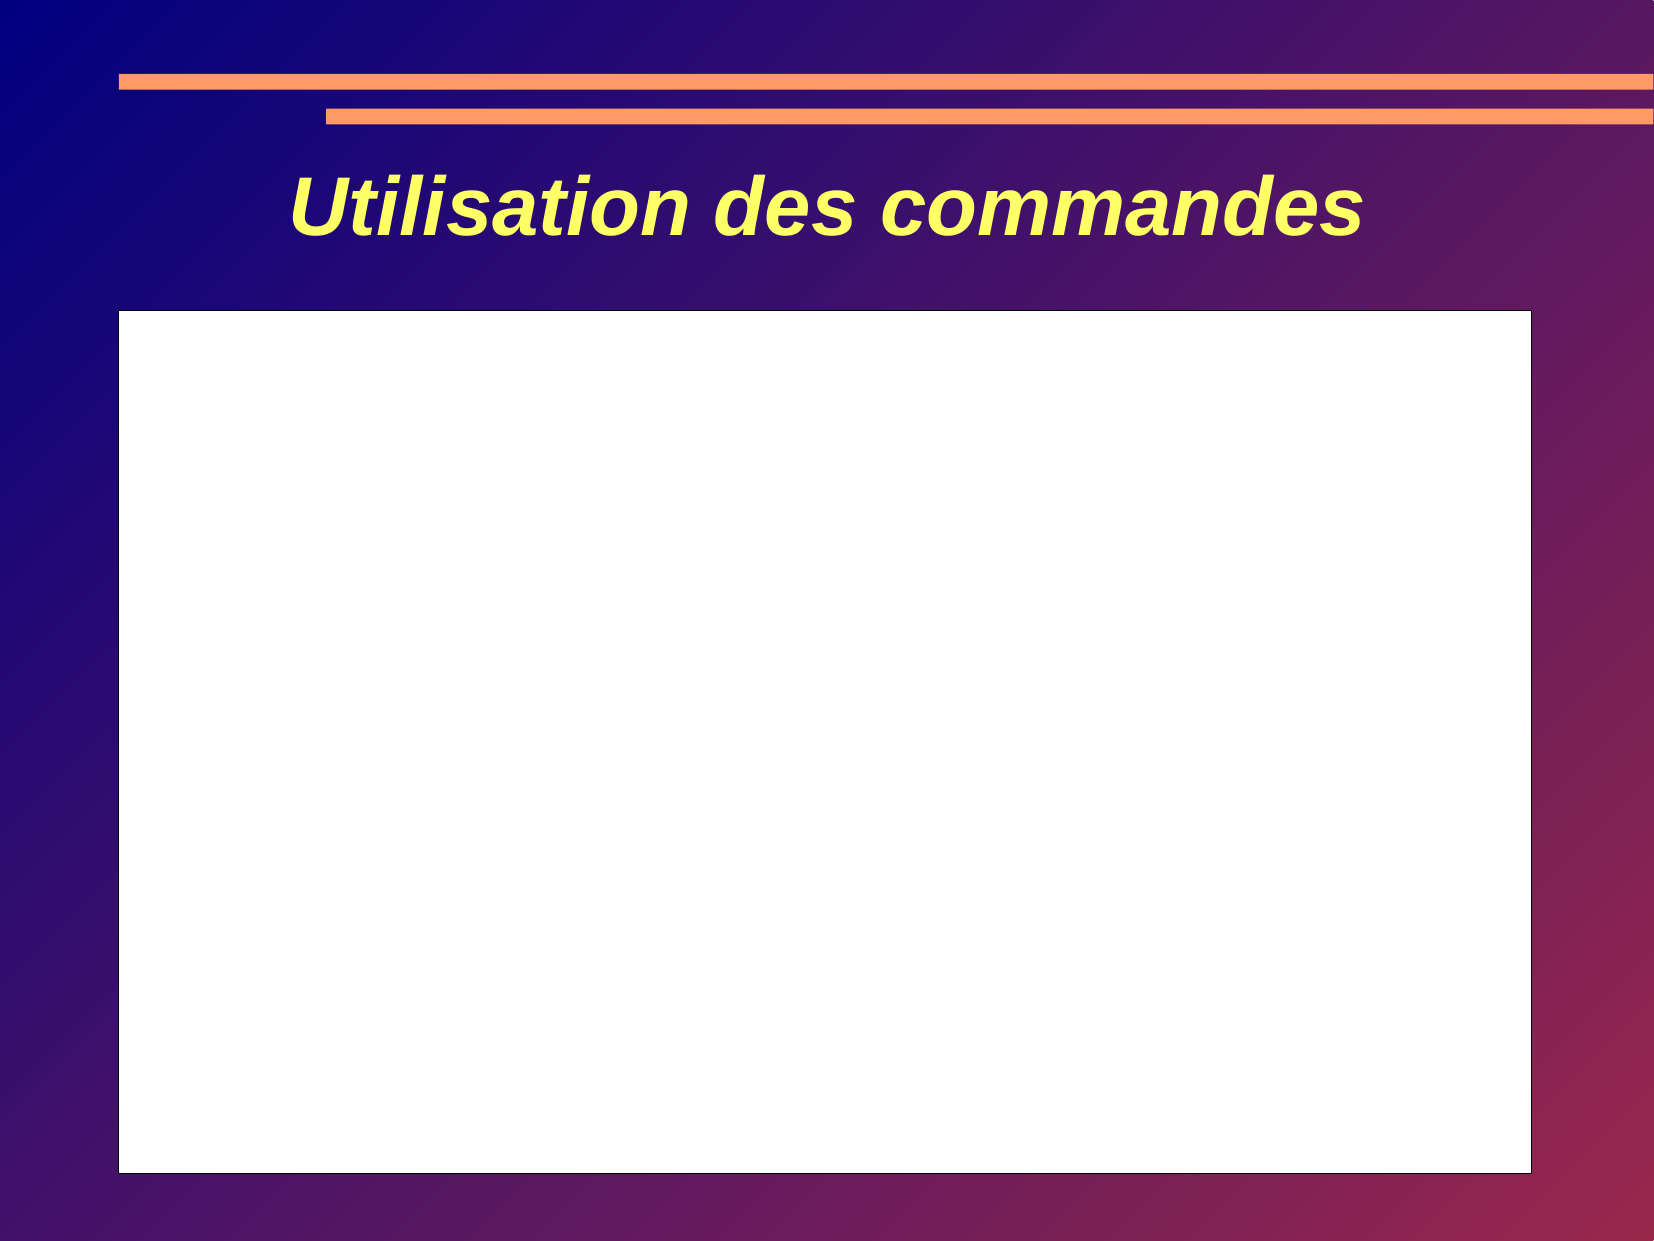

# Utilisation des commandes
	// Ouverture d'une connexion (source ODBC « mabase ») :
	System.Data.Odbc.OdbcConnection cnx = new OdbcConnection();
	cnx.ConnectionString = "DSN=mabase";
	cnx.Open();					// Attention aux exceptions !
	// Exécution d'une commande d'insertion :
	OdbcCommand cmd = new OdbcCommand(
		"insert into tab (nom, prenom) values('Dupond', 'Jean')",
		cnx);
	cmd.ExecuteNonQuery();		// NonQuery car pas de résultats.
	// Récupération de données :
	cmd = new OdbcCommand("select * from tab", cnx);
	OdbcDataReader data = cmd.ExecuteReader();
	while (data.Read())
	{
		Console.WriteLine(data["nom"].ToString());
	}
	// Libération des ressources et fermeture de la connexion.
	data.Close();
	cnx.Close();